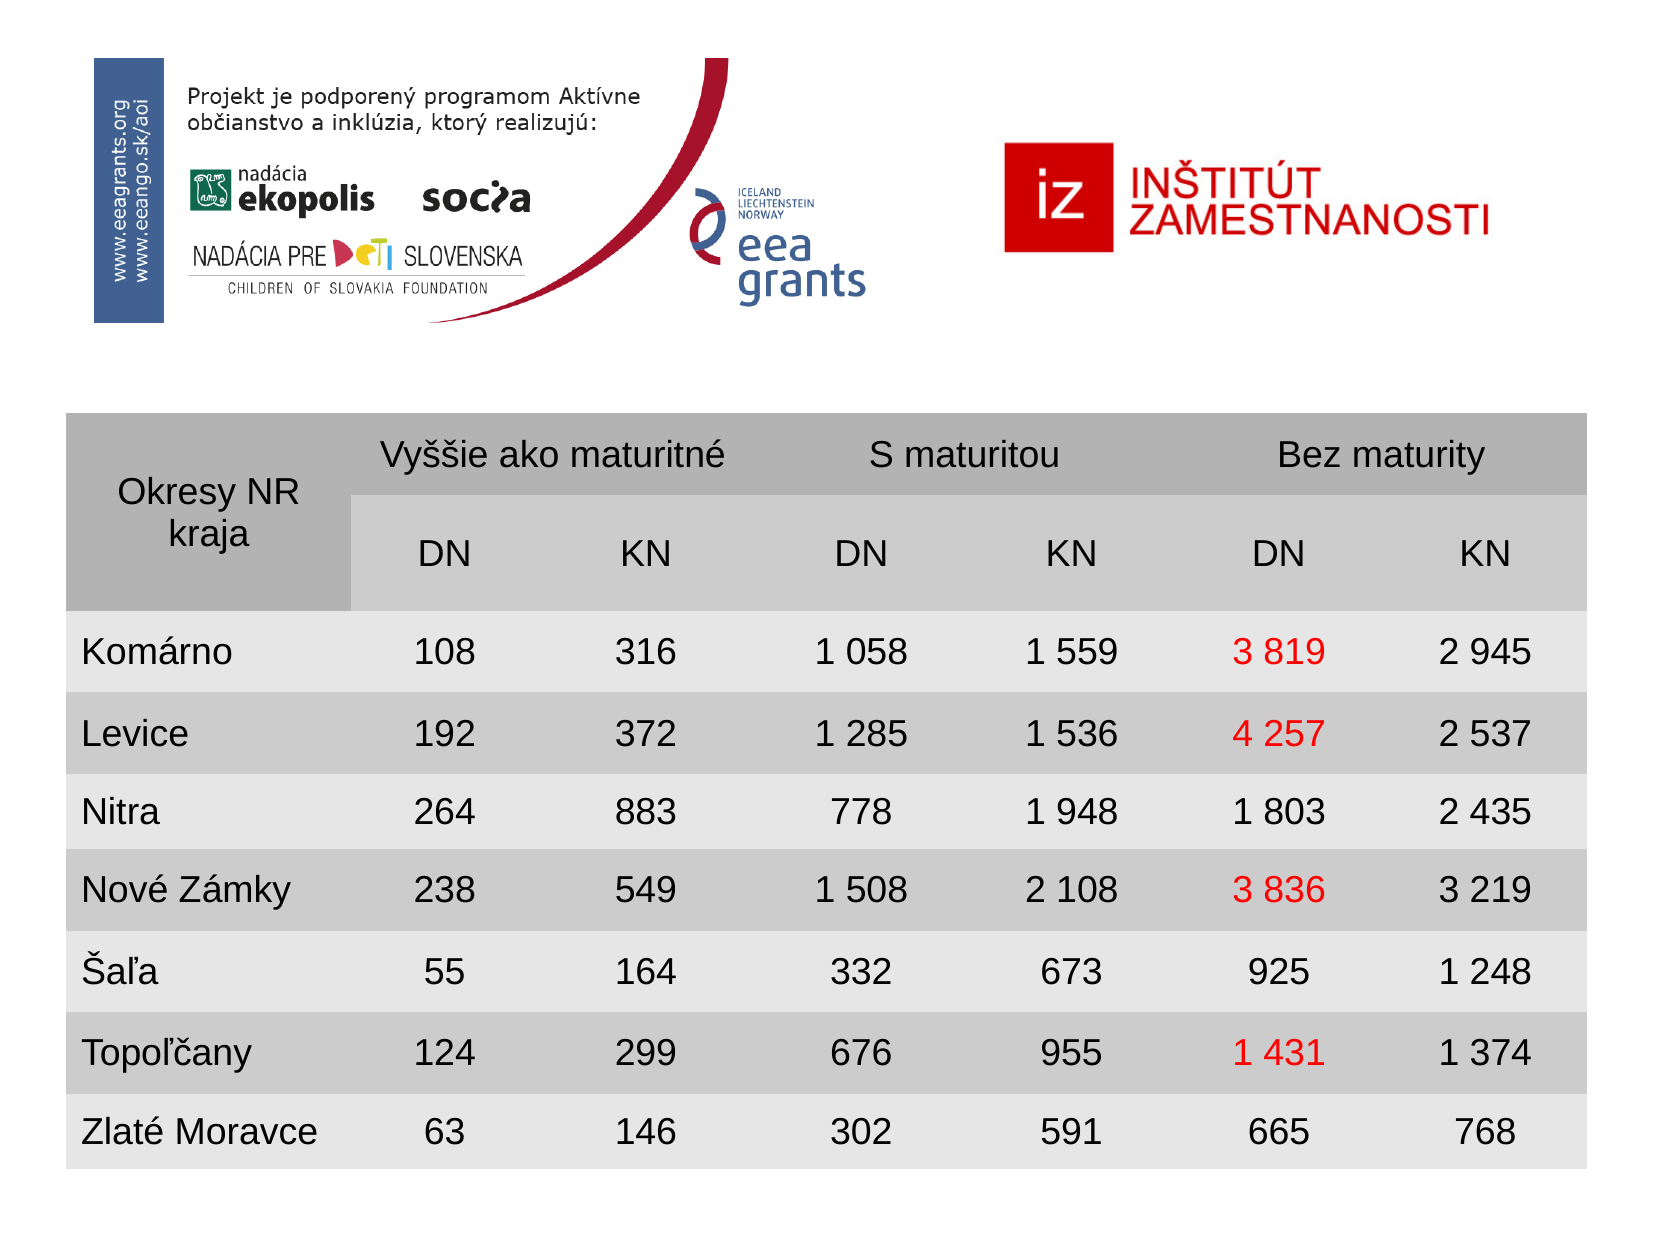

#
| Okresy NR kraja | Vyššie ako maturitné | | S maturitou | | Bez maturity | |
| --- | --- | --- | --- | --- | --- | --- |
| | DN | KN | DN | KN | DN | KN |
| Komárno | 108 | 316 | 1 058 | 1 559 | 3 819 | 2 945 |
| Levice | 192 | 372 | 1 285 | 1 536 | 4 257 | 2 537 |
| Nitra | 264 | 883 | 778 | 1 948 | 1 803 | 2 435 |
| Nové Zámky | 238 | 549 | 1 508 | 2 108 | 3 836 | 3 219 |
| Šaľa | 55 | 164 | 332 | 673 | 925 | 1 248 |
| Topoľčany | 124 | 299 | 676 | 955 | 1 431 | 1 374 |
| Zlaté Moravce | 63 | 146 | 302 | 591 | 665 | 768 |